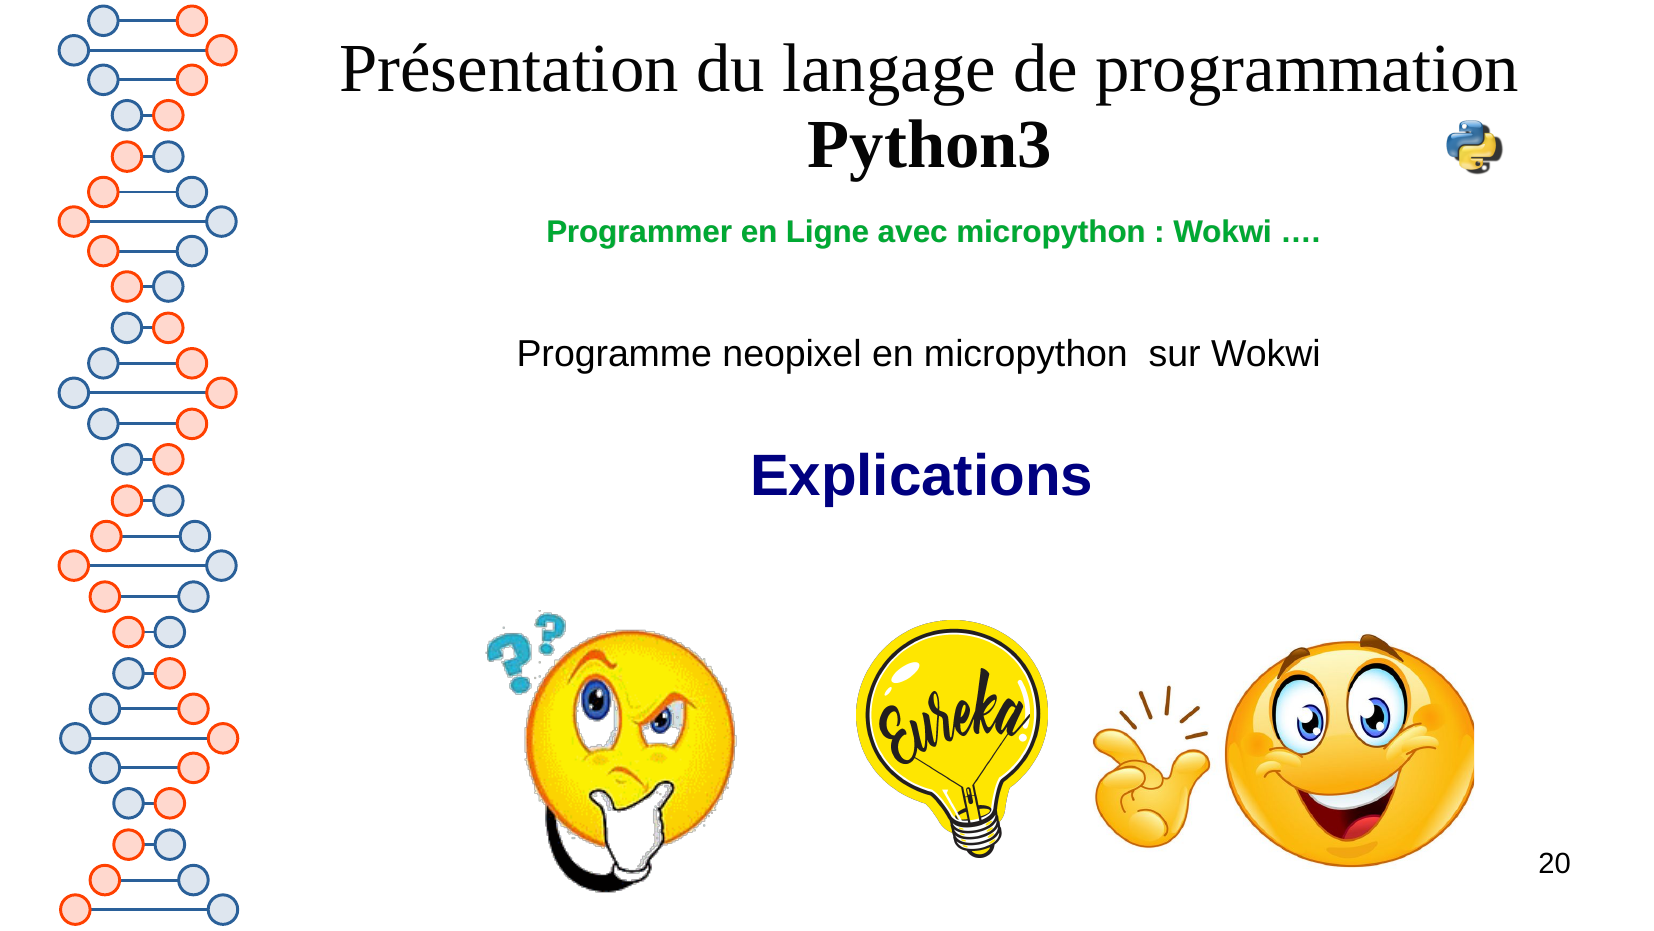

Présentation du langage de programmation
Python3
Programmer en Ligne avec micropython : Wokwi ….
Programme neopixel en micropython sur Wokwi
# Explications
20